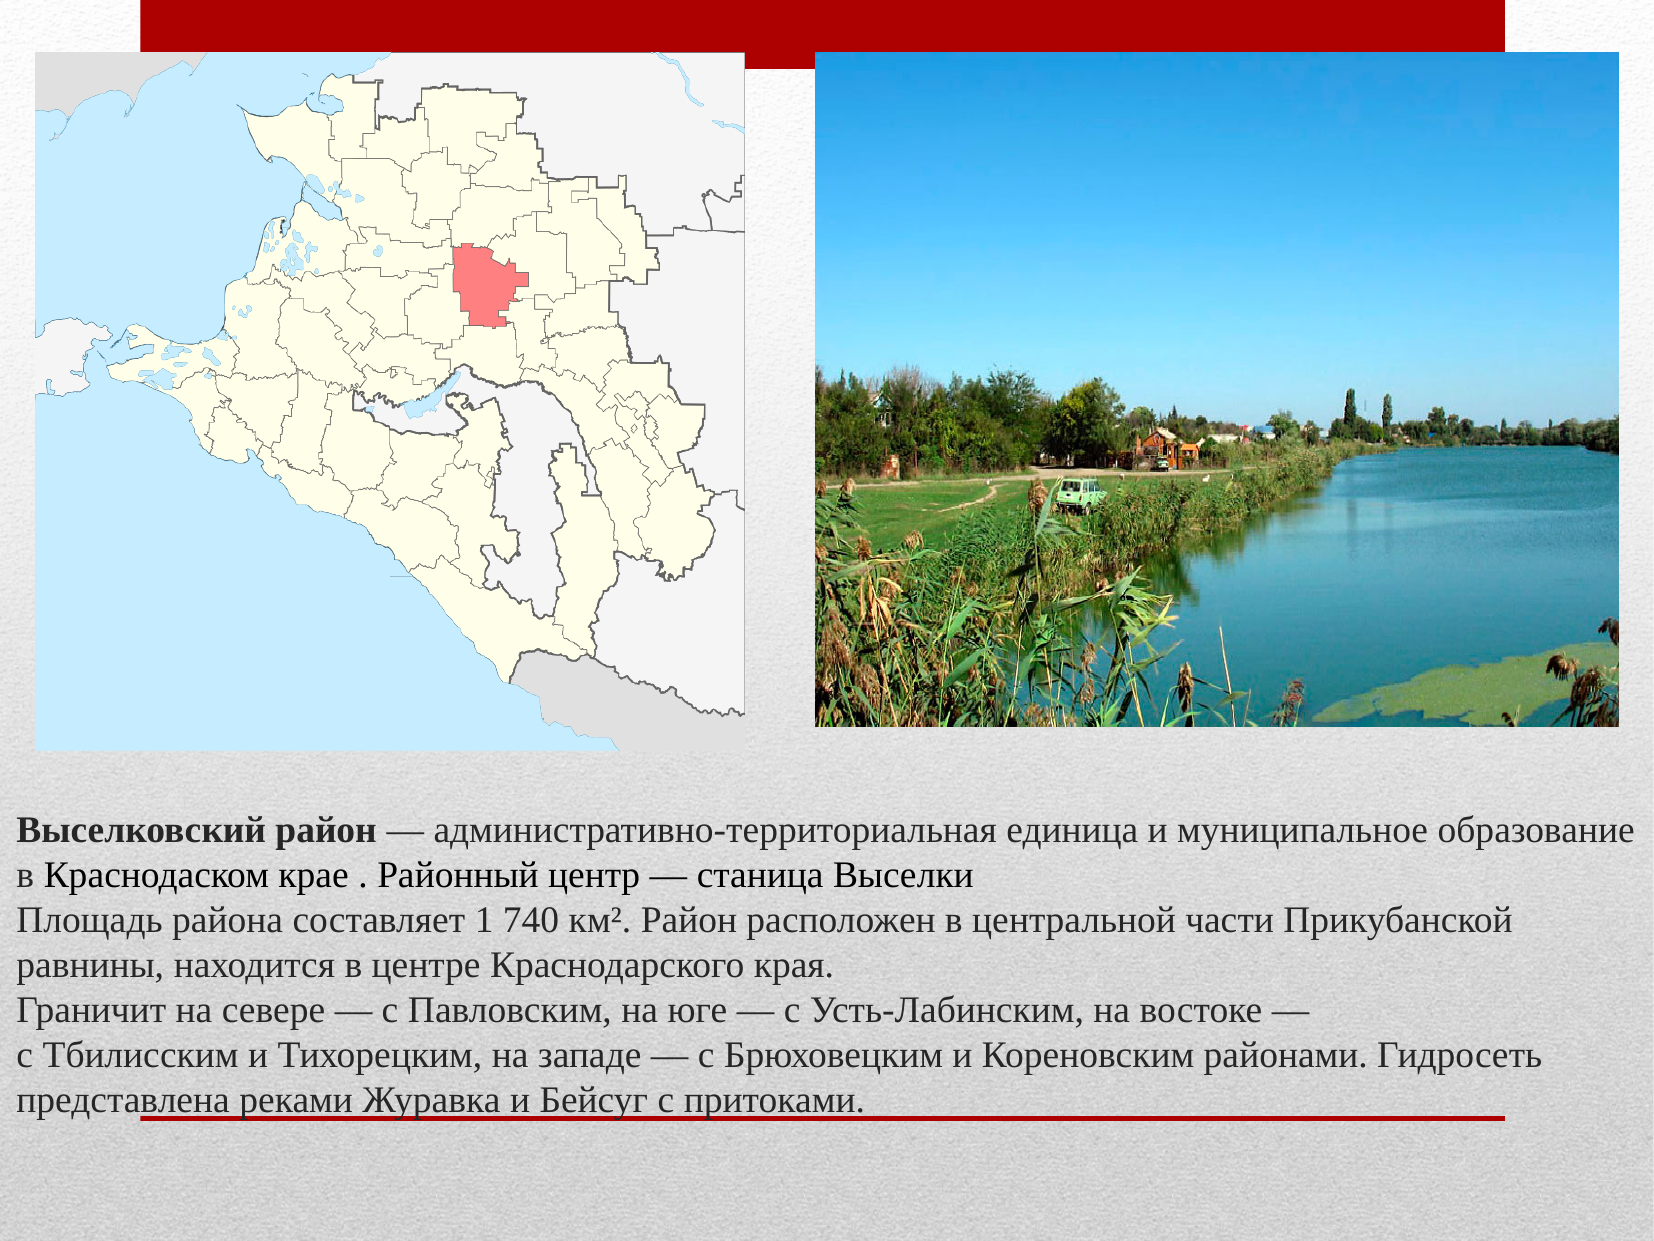

# Выселковский район — административно-территориальная единица и муниципальное образование в Краснодаском крае . Районный центр — станица Выселки Площадь района составляет 1 740 км². Район расположен в центральной части Прикубанской равнины, находится в центре Краснодарского края. Граничит на севере — с Павловским, на юге — с Усть-Лабинским, на востоке — с Тбилисским и Тихорецким, на западе — с Брюховецким и Кореновским районами. Гидросеть представлена реками Журавка и Бейсуг с притоками.